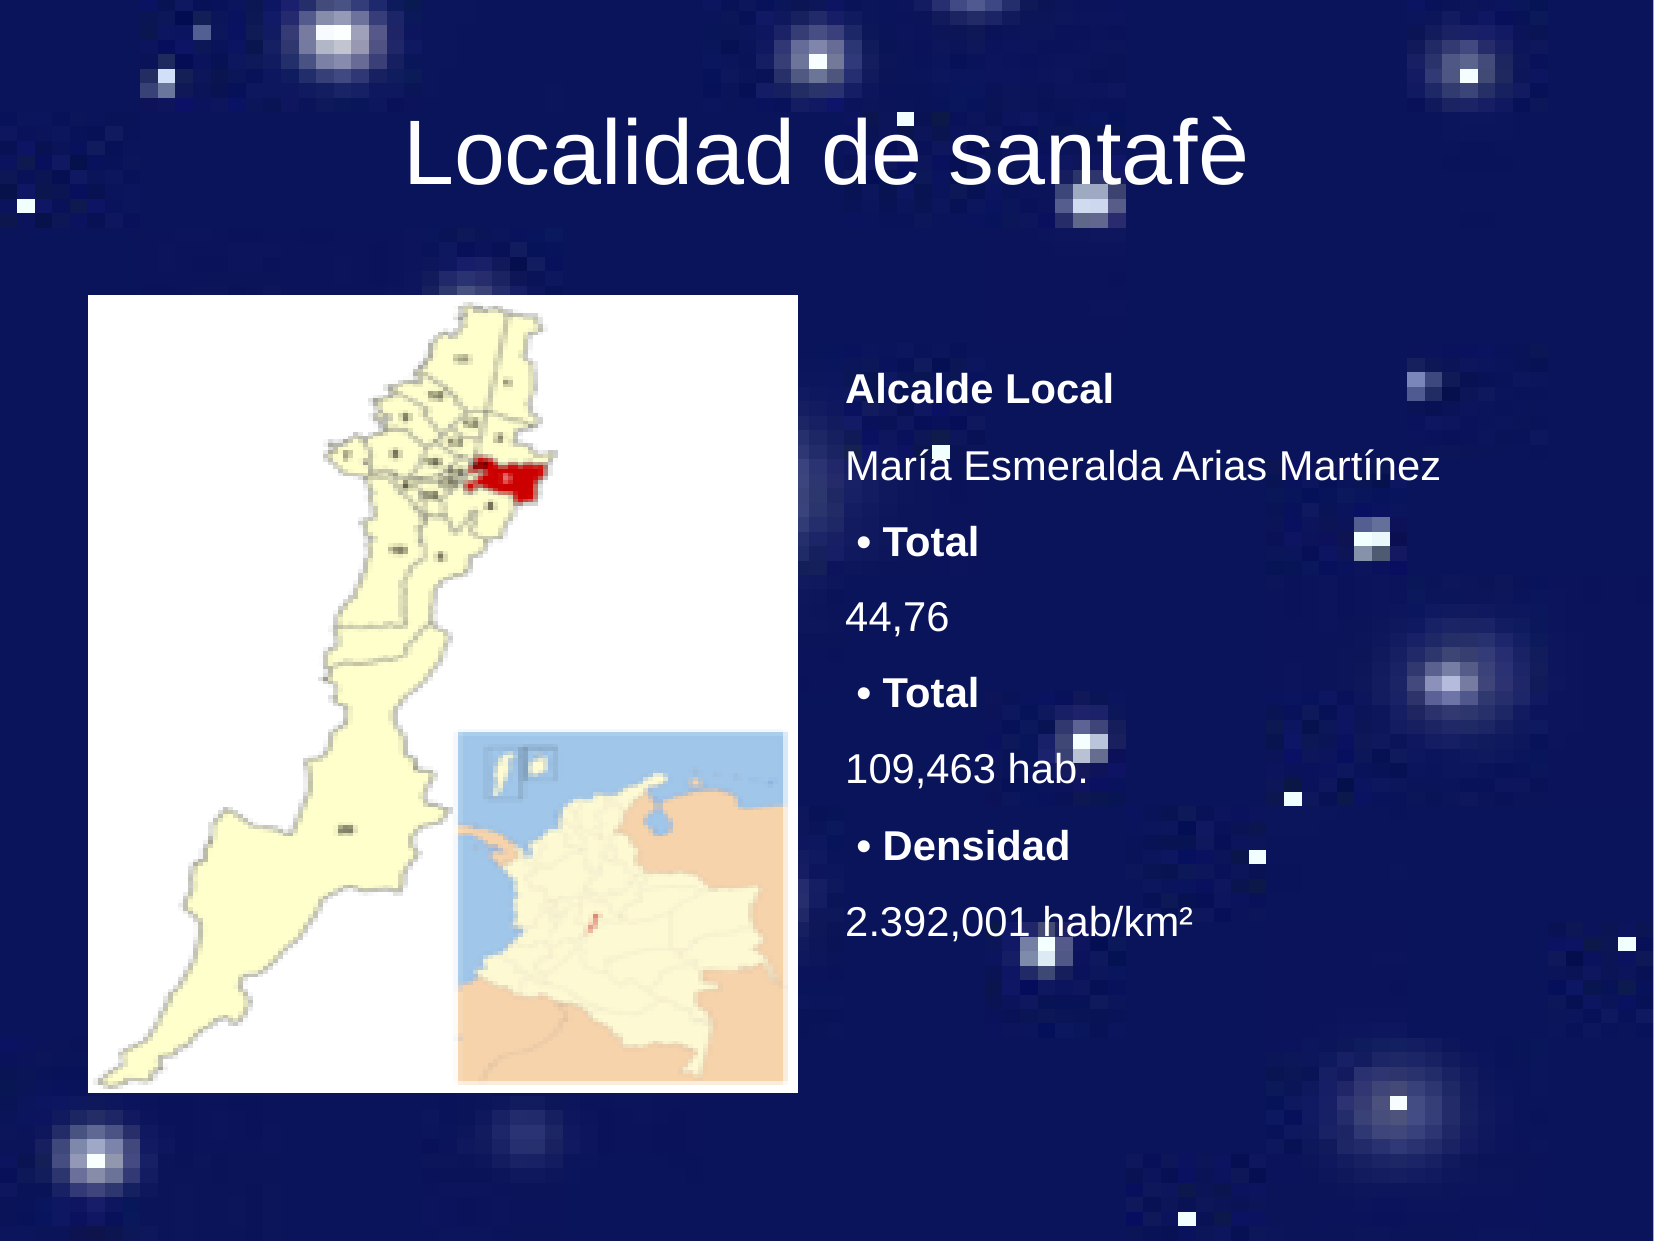

# Localidad de santafè
Alcalde Local
María Esmeralda Arias Martínez
 • Total
44,76
 • Total
109,463 hab.
 • Densidad
2.392,001 hab/km²